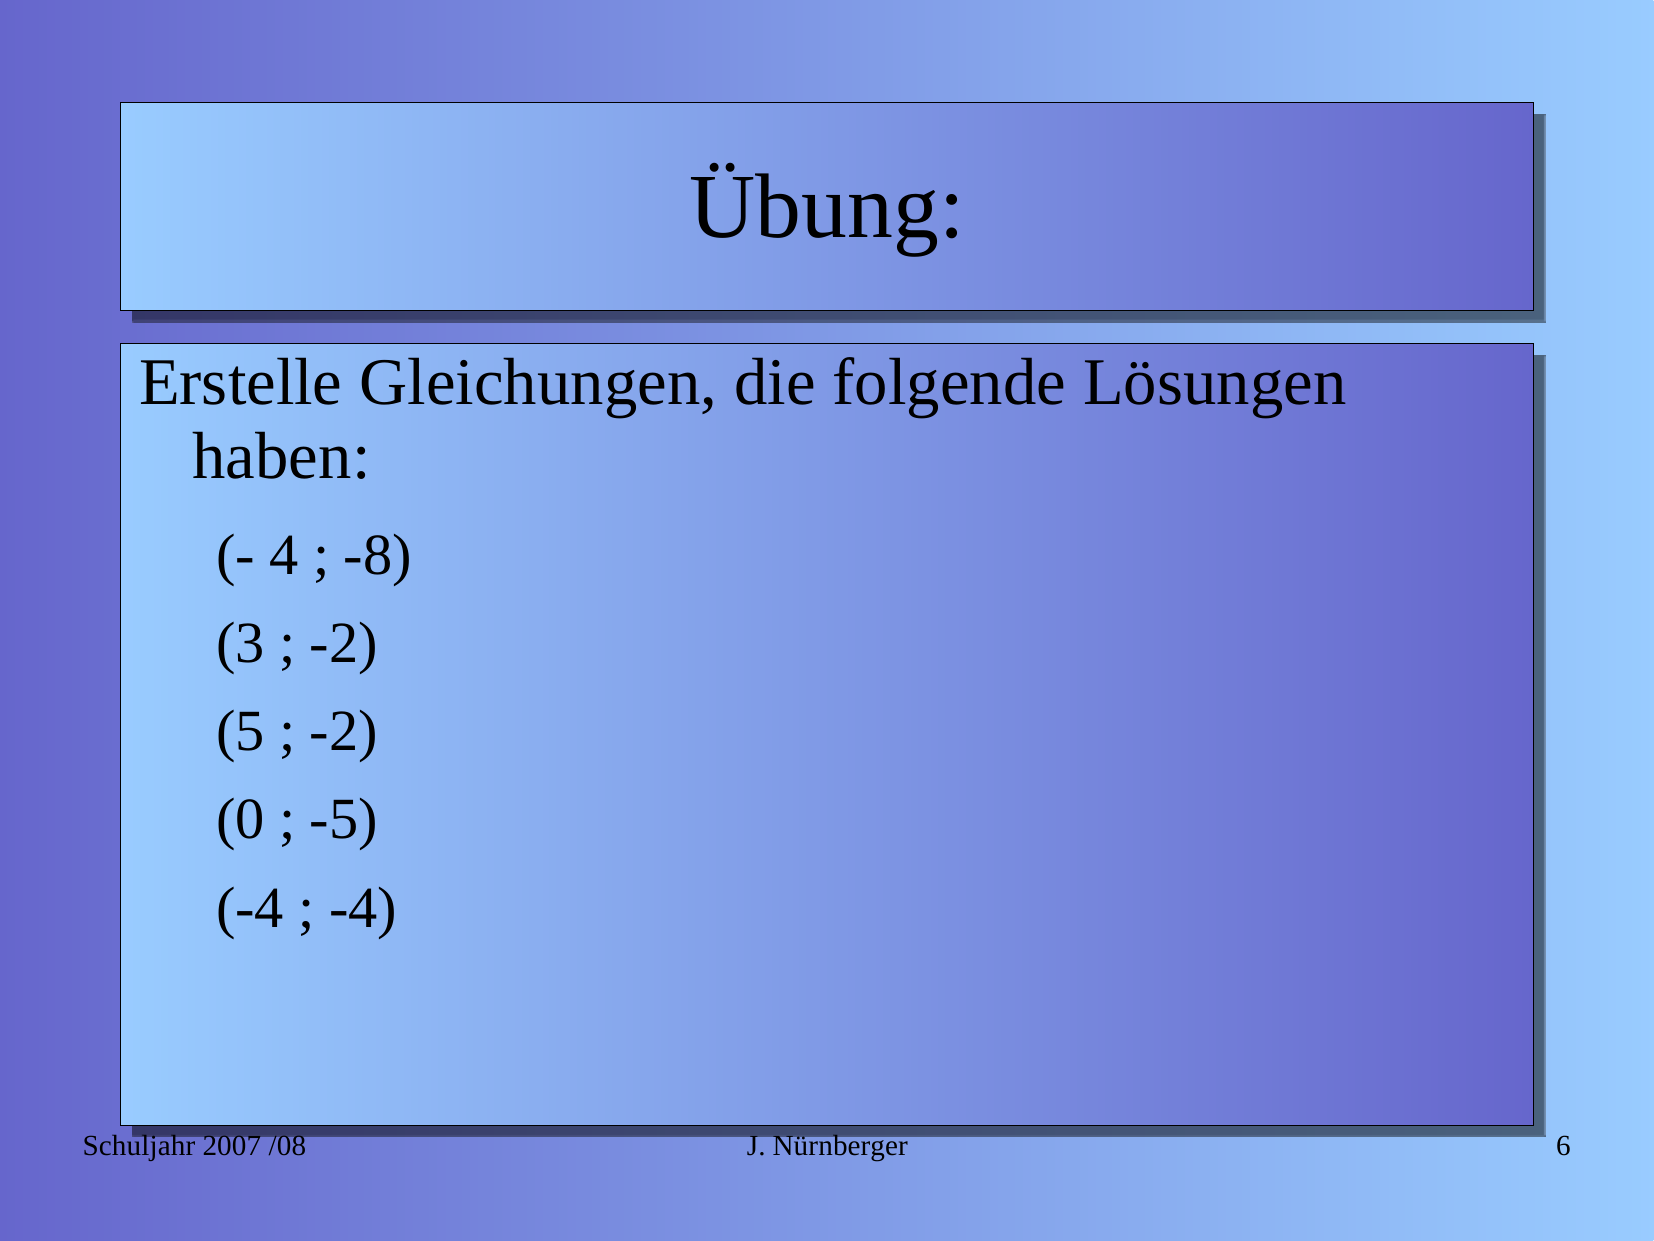

# Übung:
Erstelle Gleichungen, die folgende Lösungen haben:
(- 4 ; -8)
(3 ; -2)
(5 ; -2)
(0 ; -5)
(-4 ; -4)
Schuljahr 2007 /08
J. Nürnberger
6